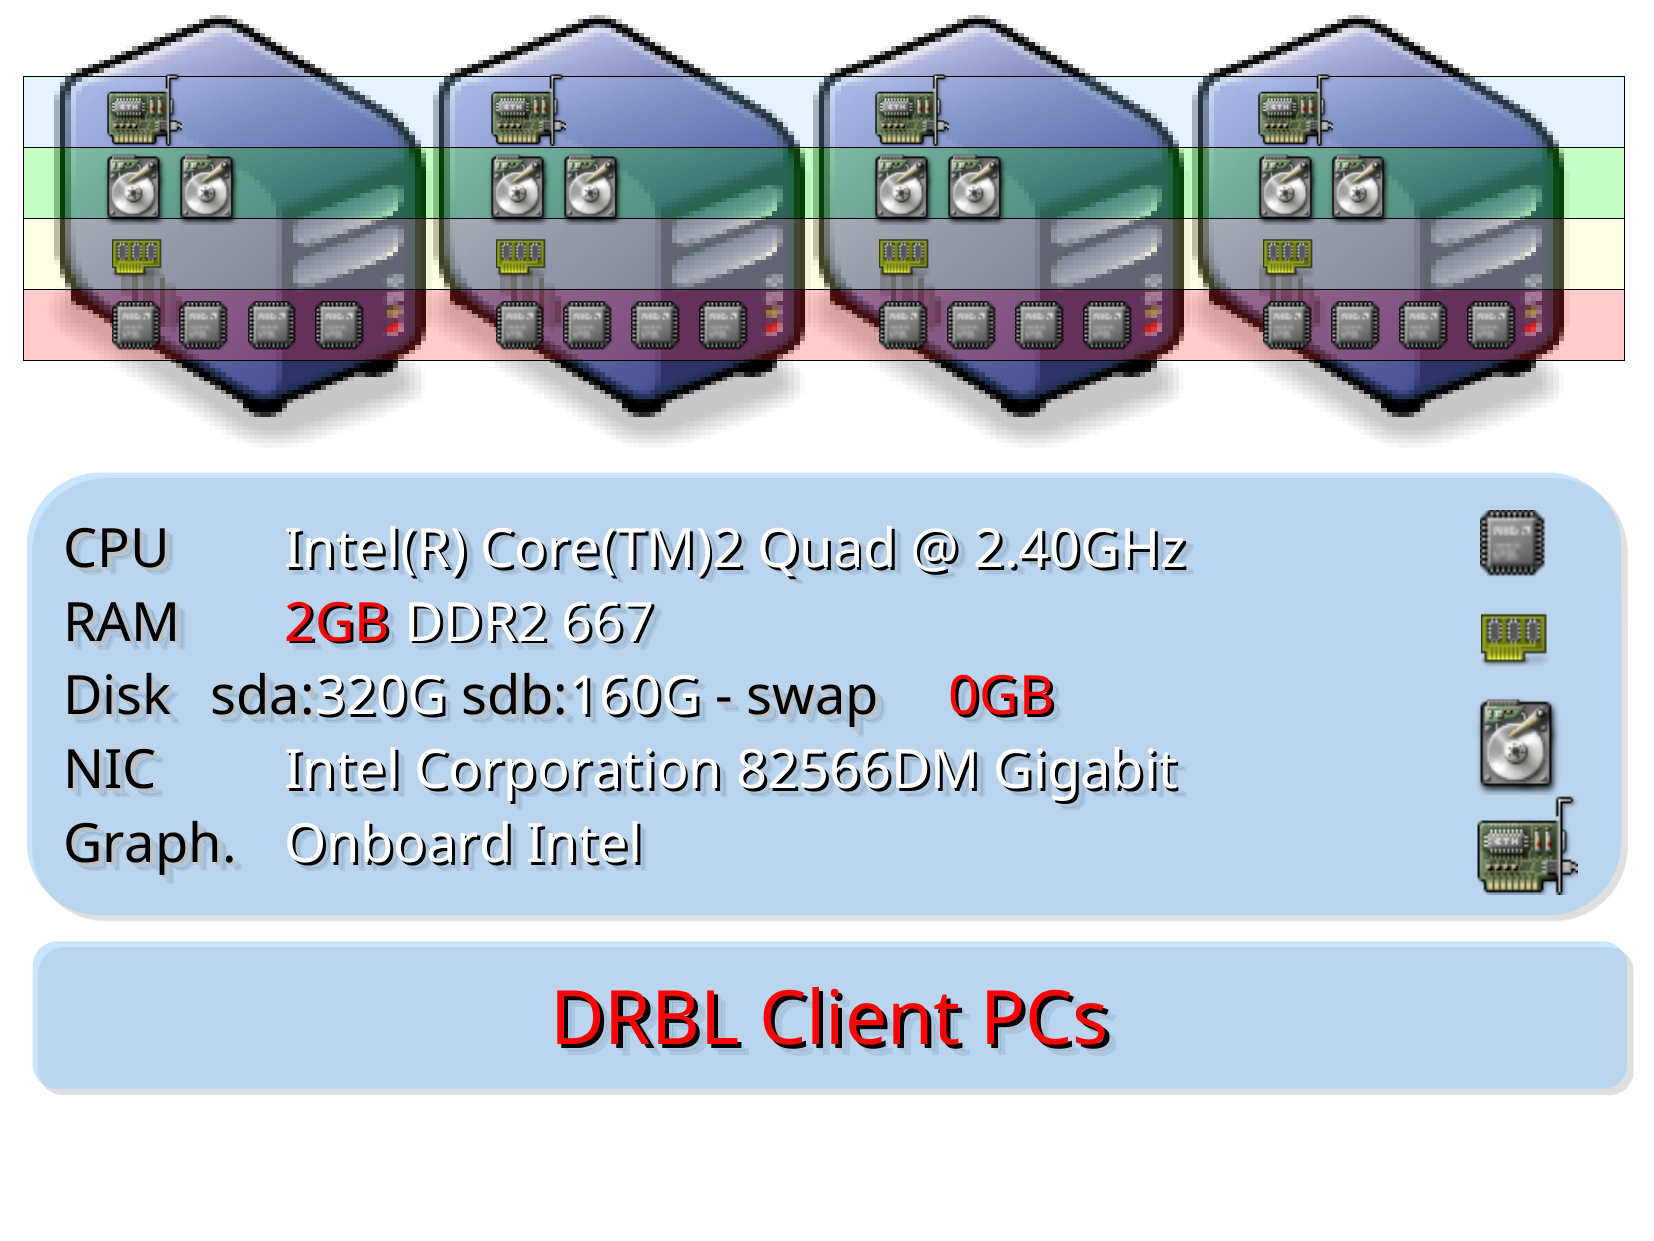

CPU 		Intel(R) Core(TM)2 Quad @ 2.40GHz
RAM		2GB DDR2 667
Disk 	sda:320G sdb:160G - swap	0GB
NIC 		Intel Corporation 82566DM Gigabit
Graph.	Onboard Intel
DRBL Client PCs